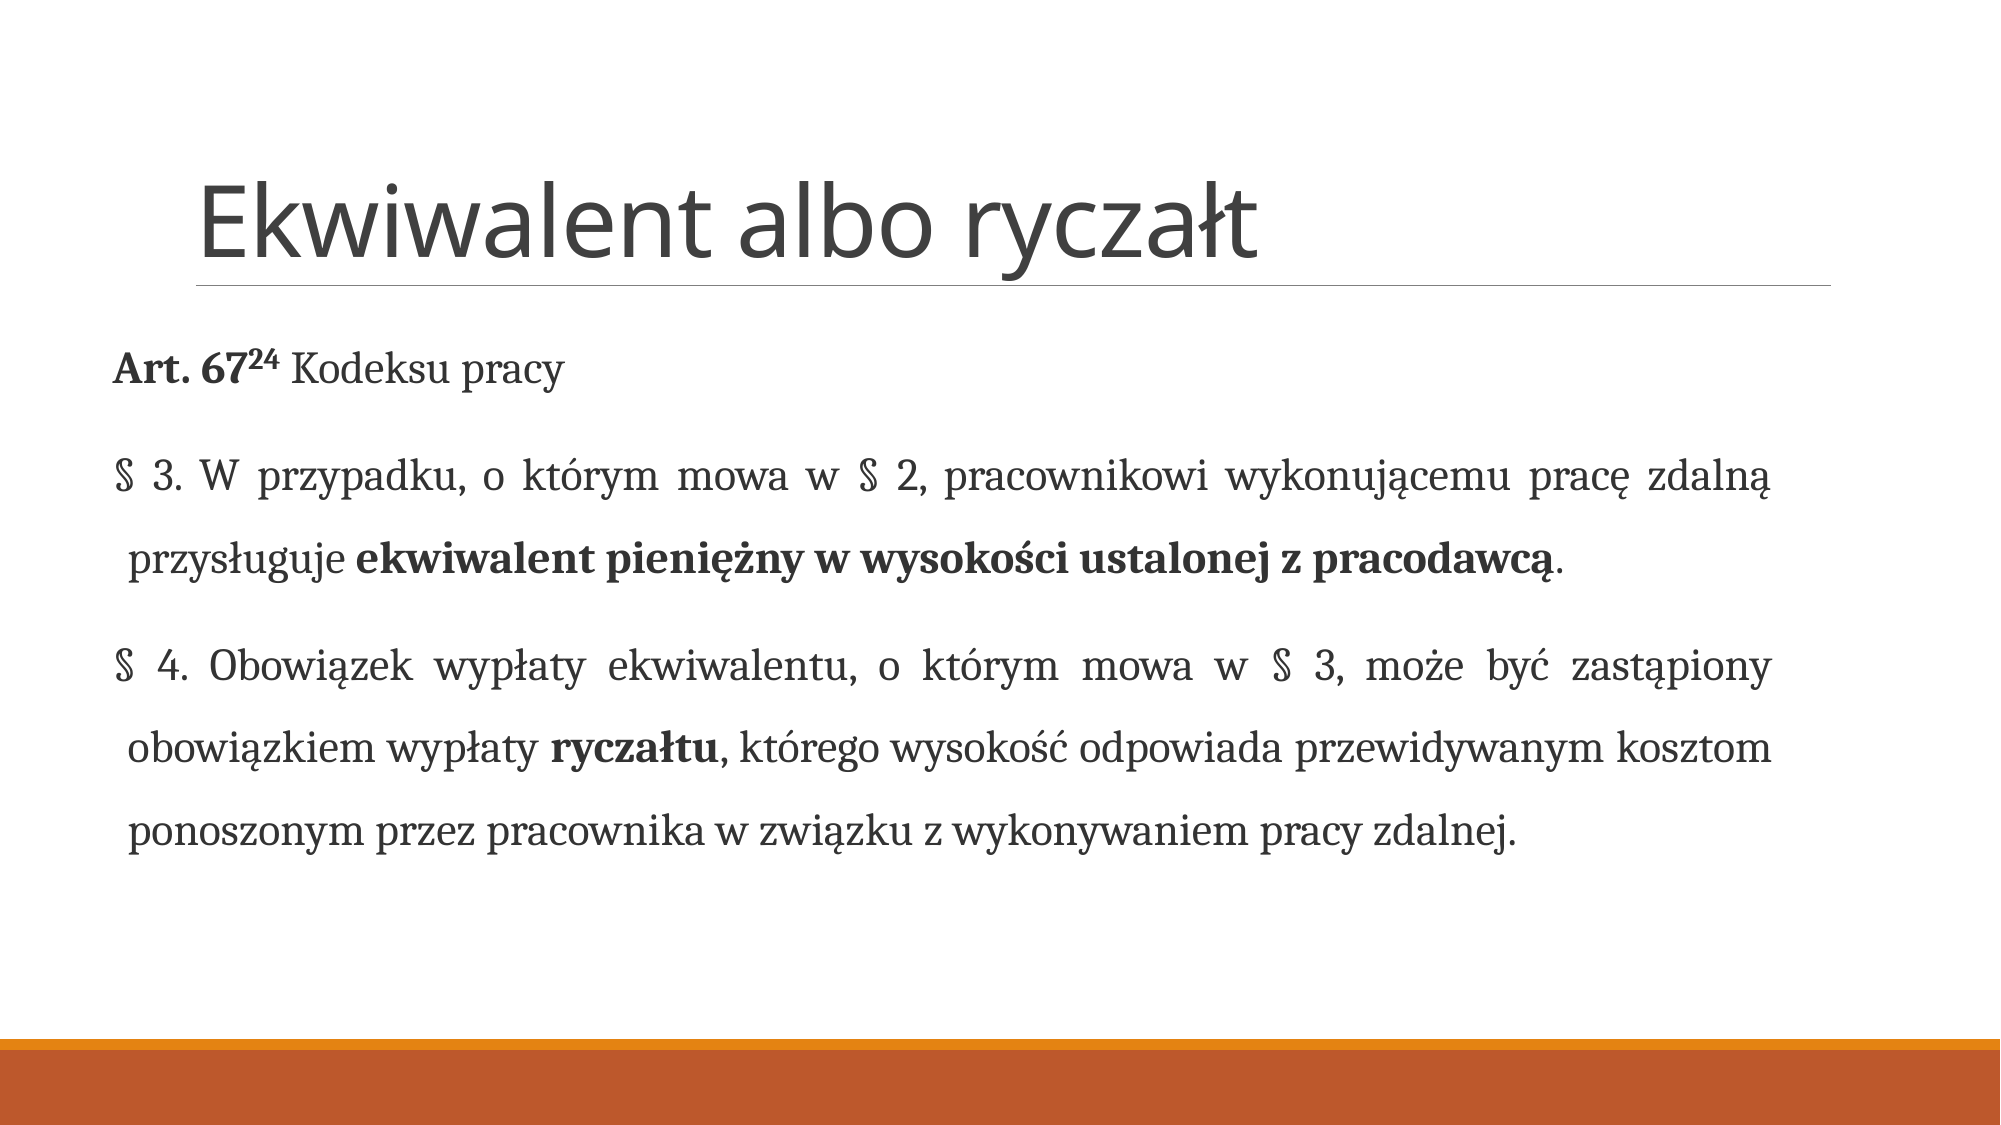

# Ekwiwalent albo ryczałt
Art. 6724 Kodeksu pracy
§ 3. W przypadku, o którym mowa w § 2, pracownikowi wykonującemu pracę zdalną przysługuje ekwiwalent pieniężny w wysokości ustalonej z pracodawcą.
§ 4. Obowiązek wypłaty ekwiwalentu, o którym mowa w § 3, może być zastąpiony obowiązkiem wypłaty ryczałtu, którego wysokość odpowiada przewidywanym kosztom ponoszonym przez pracownika w związku z wykonywaniem pracy zdalnej.